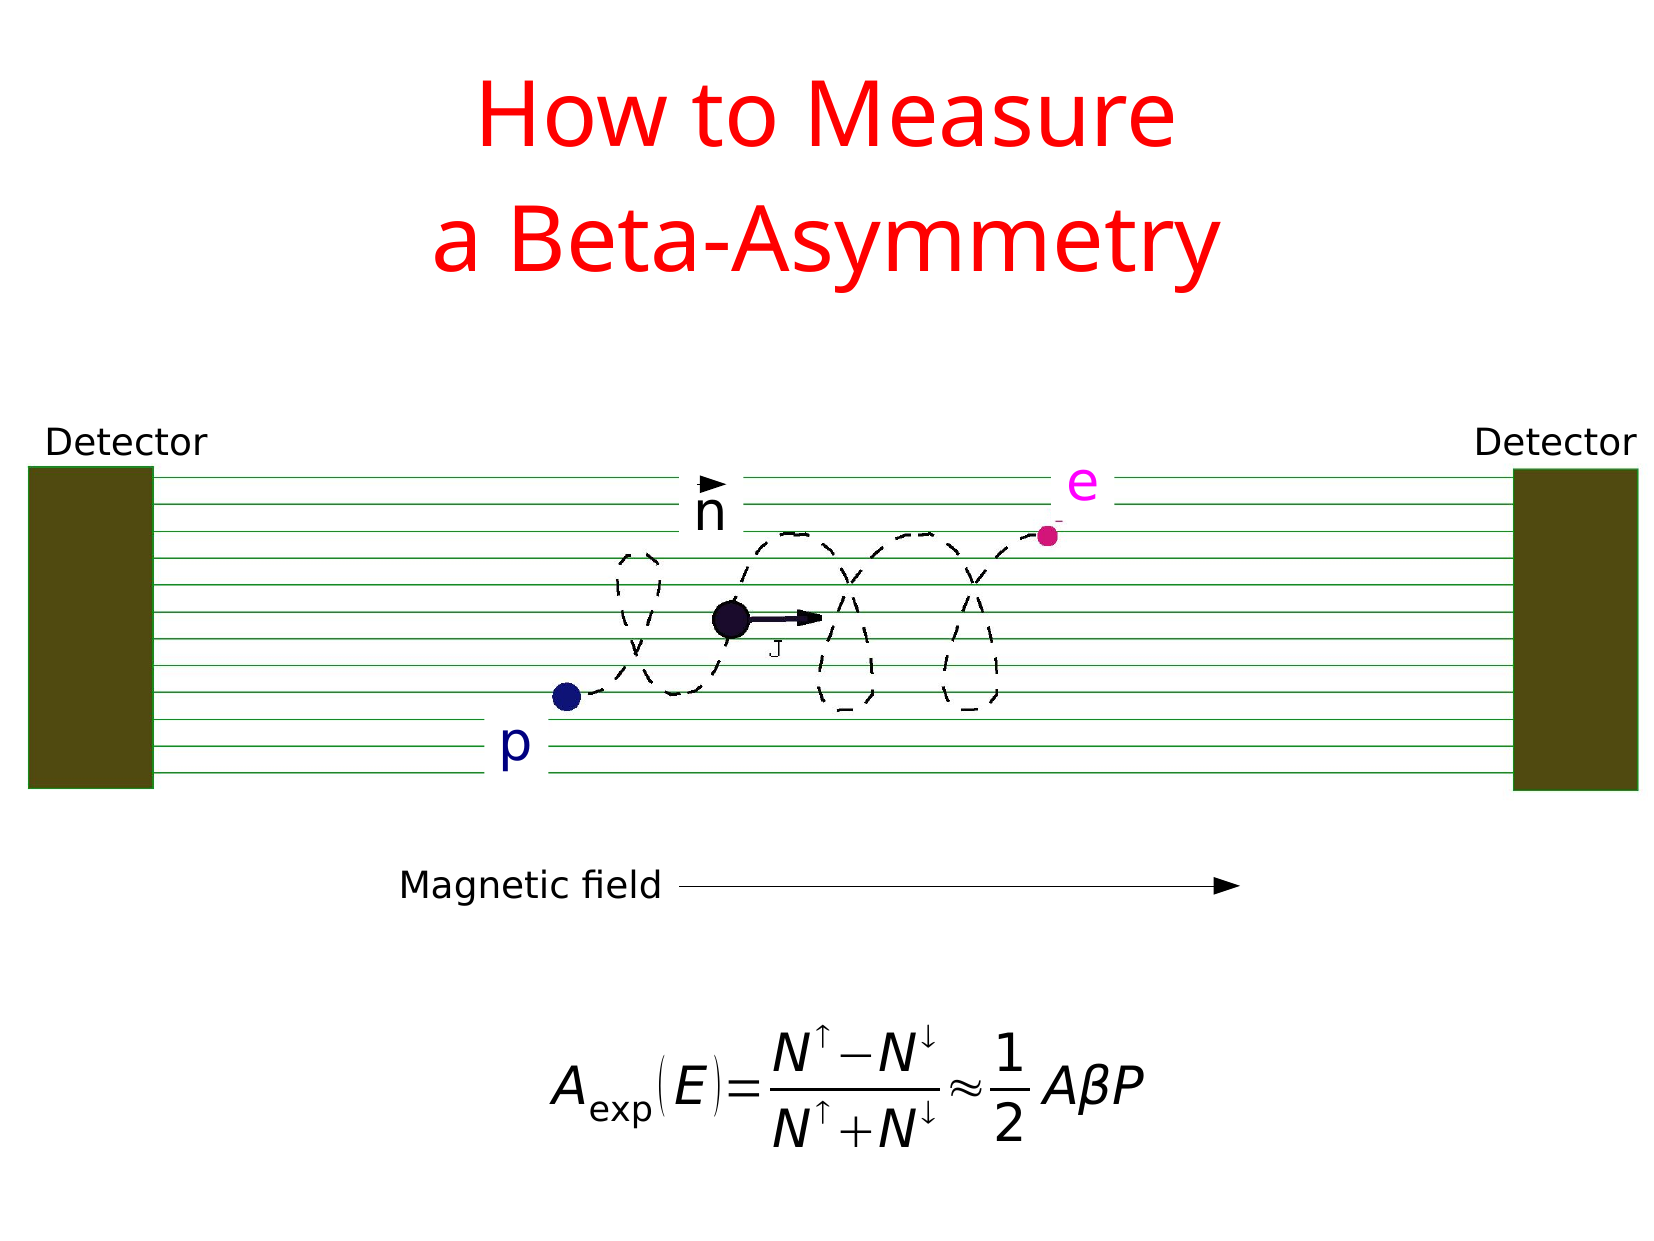

How to Measure
a Beta-Asymmetry
Detector
Detector
e
n
p
Magnetic field